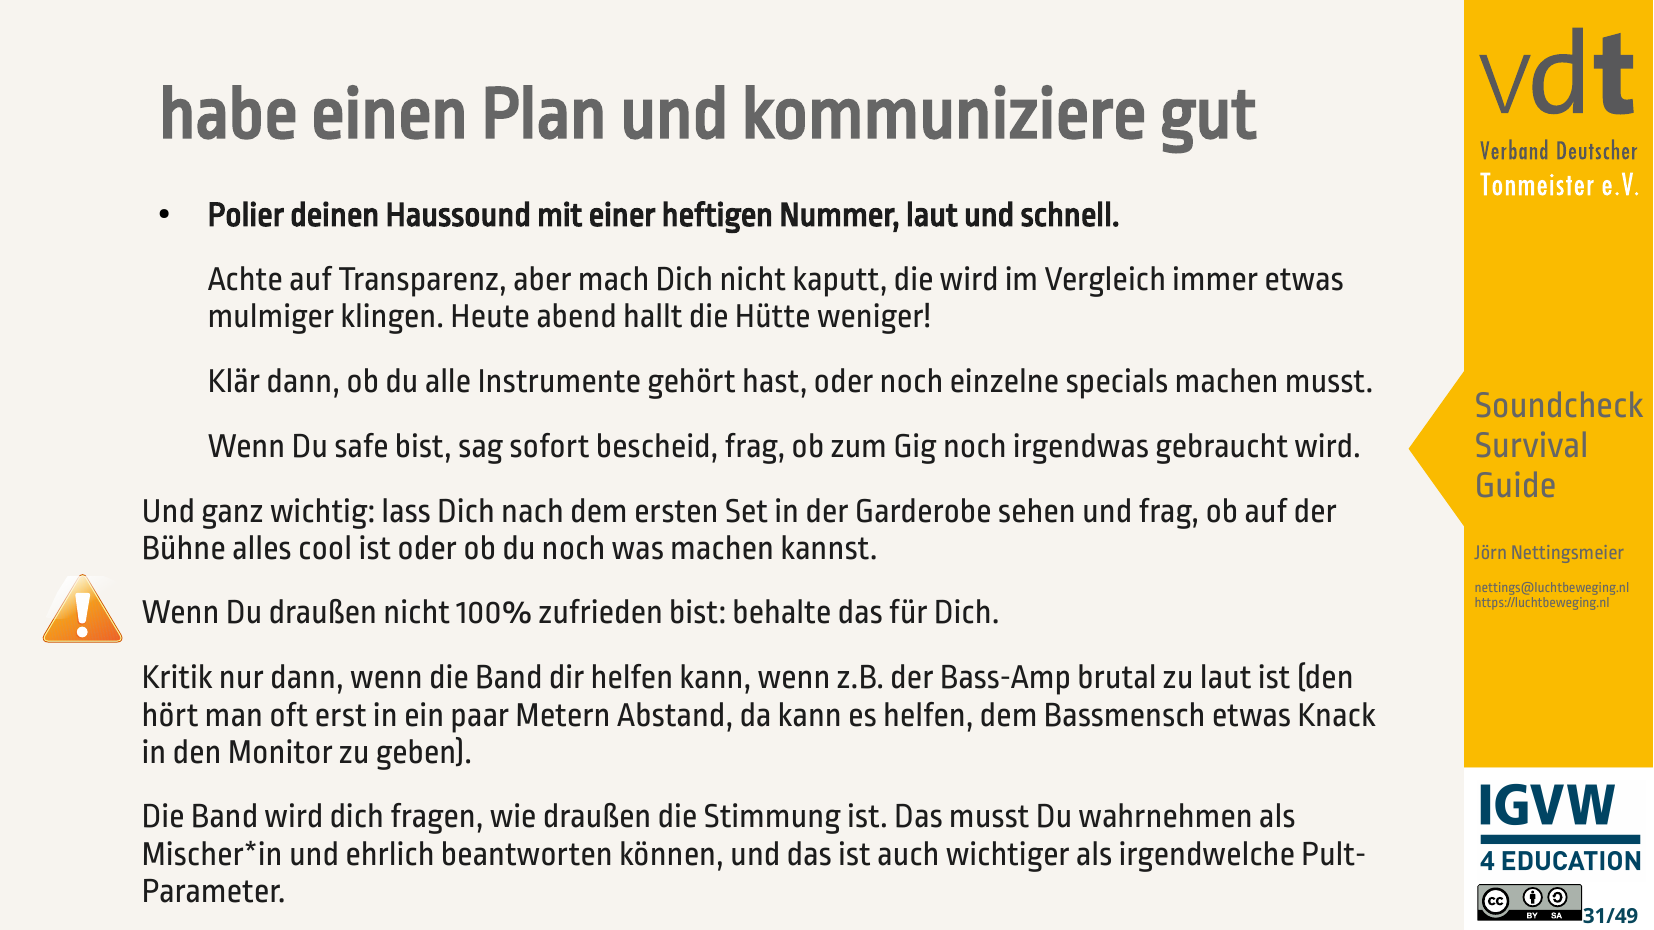

# habe einen Plan und kommuniziere gut
Polier deinen Haussound mit einer heftigen Nummer, laut und schnell.
Achte auf Transparenz, aber mach Dich nicht kaputt, die wird im Vergleich immer etwas mulmiger klingen. Heute abend hallt die Hütte weniger!
Klär dann, ob du alle Instrumente gehört hast, oder noch einzelne specials machen musst.
Wenn Du safe bist, sag sofort bescheid, frag, ob zum Gig noch irgendwas gebraucht wird.
Und ganz wichtig: lass Dich nach dem ersten Set in der Garderobe sehen und frag, ob auf der Bühne alles cool ist oder ob du noch was machen kannst.
Wenn Du draußen nicht 100% zufrieden bist: behalte das für Dich.
Kritik nur dann, wenn die Band dir helfen kann, wenn z.B. der Bass-Amp brutal zu laut ist (den hört man oft erst in ein paar Metern Abstand, da kann es helfen, dem Bassmensch etwas Knack in den Monitor zu geben).
Die Band wird dich fragen, wie draußen die Stimmung ist. Das musst Du wahrnehmen als Mischer*in und ehrlich beantworten können, und das ist auch wichtiger als irgendwelche Pult-Parameter.